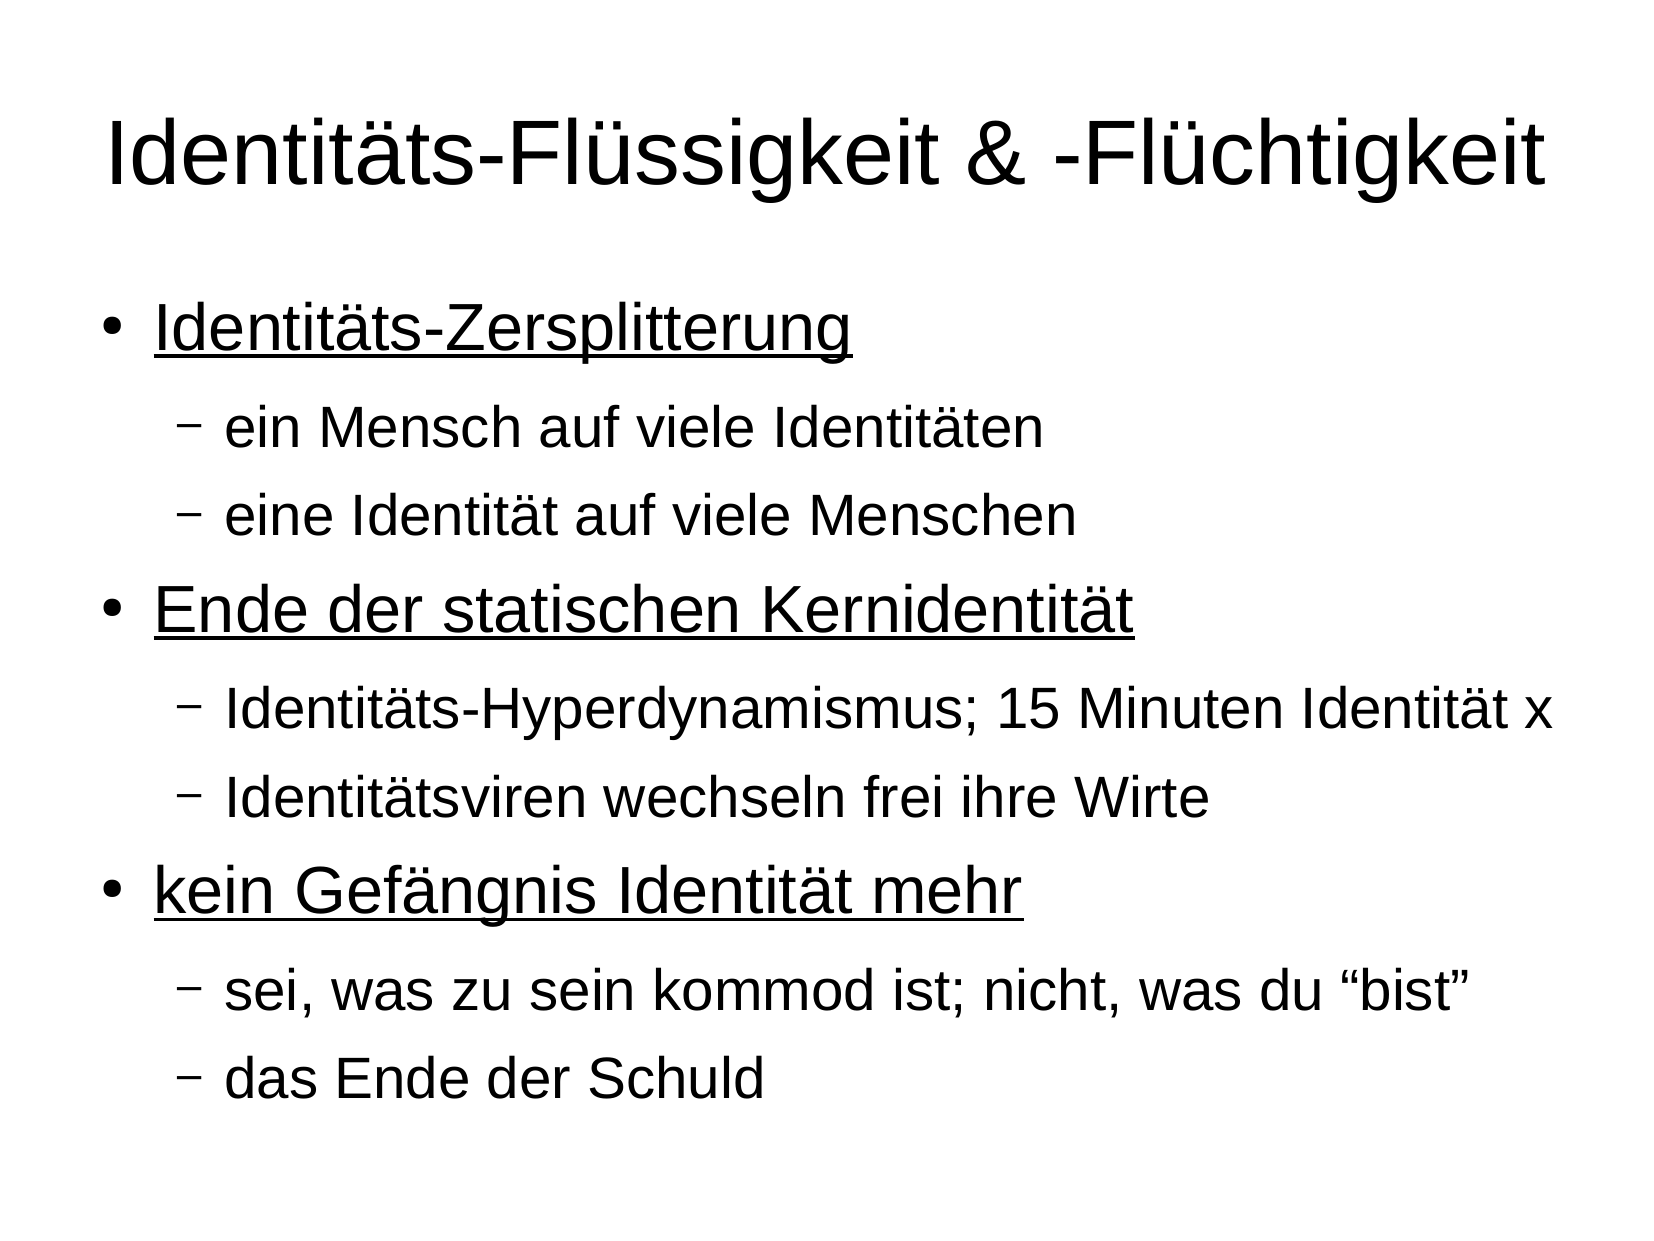

# Identitäts-Flüssigkeit & -Flüchtigkeit
Identitäts-Zersplitterung
ein Mensch auf viele Identitäten
eine Identität auf viele Menschen
Ende der statischen Kernidentität
Identitäts-Hyperdynamismus; 15 Minuten Identität x
Identitätsviren wechseln frei ihre Wirte
kein Gefängnis Identität mehr
sei, was zu sein kommod ist; nicht, was du “bist”
das Ende der Schuld